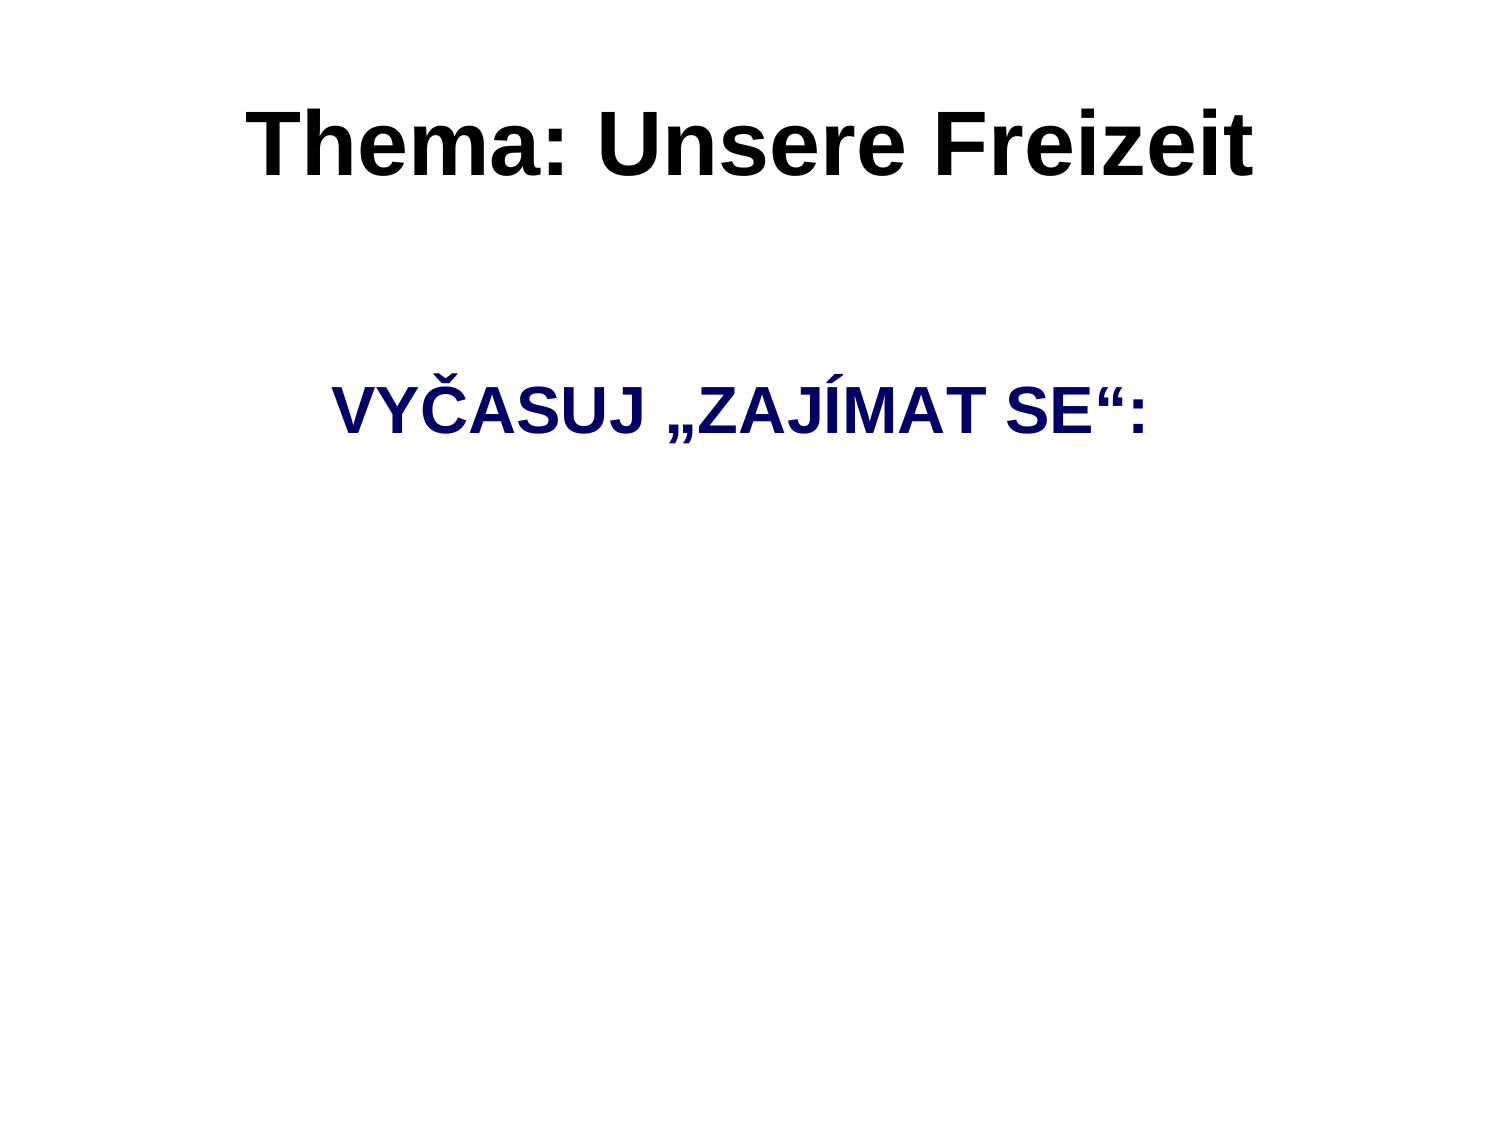

# Thema: Unsere Freizeit
VYČASUJ „ZAJÍMAT SE“: